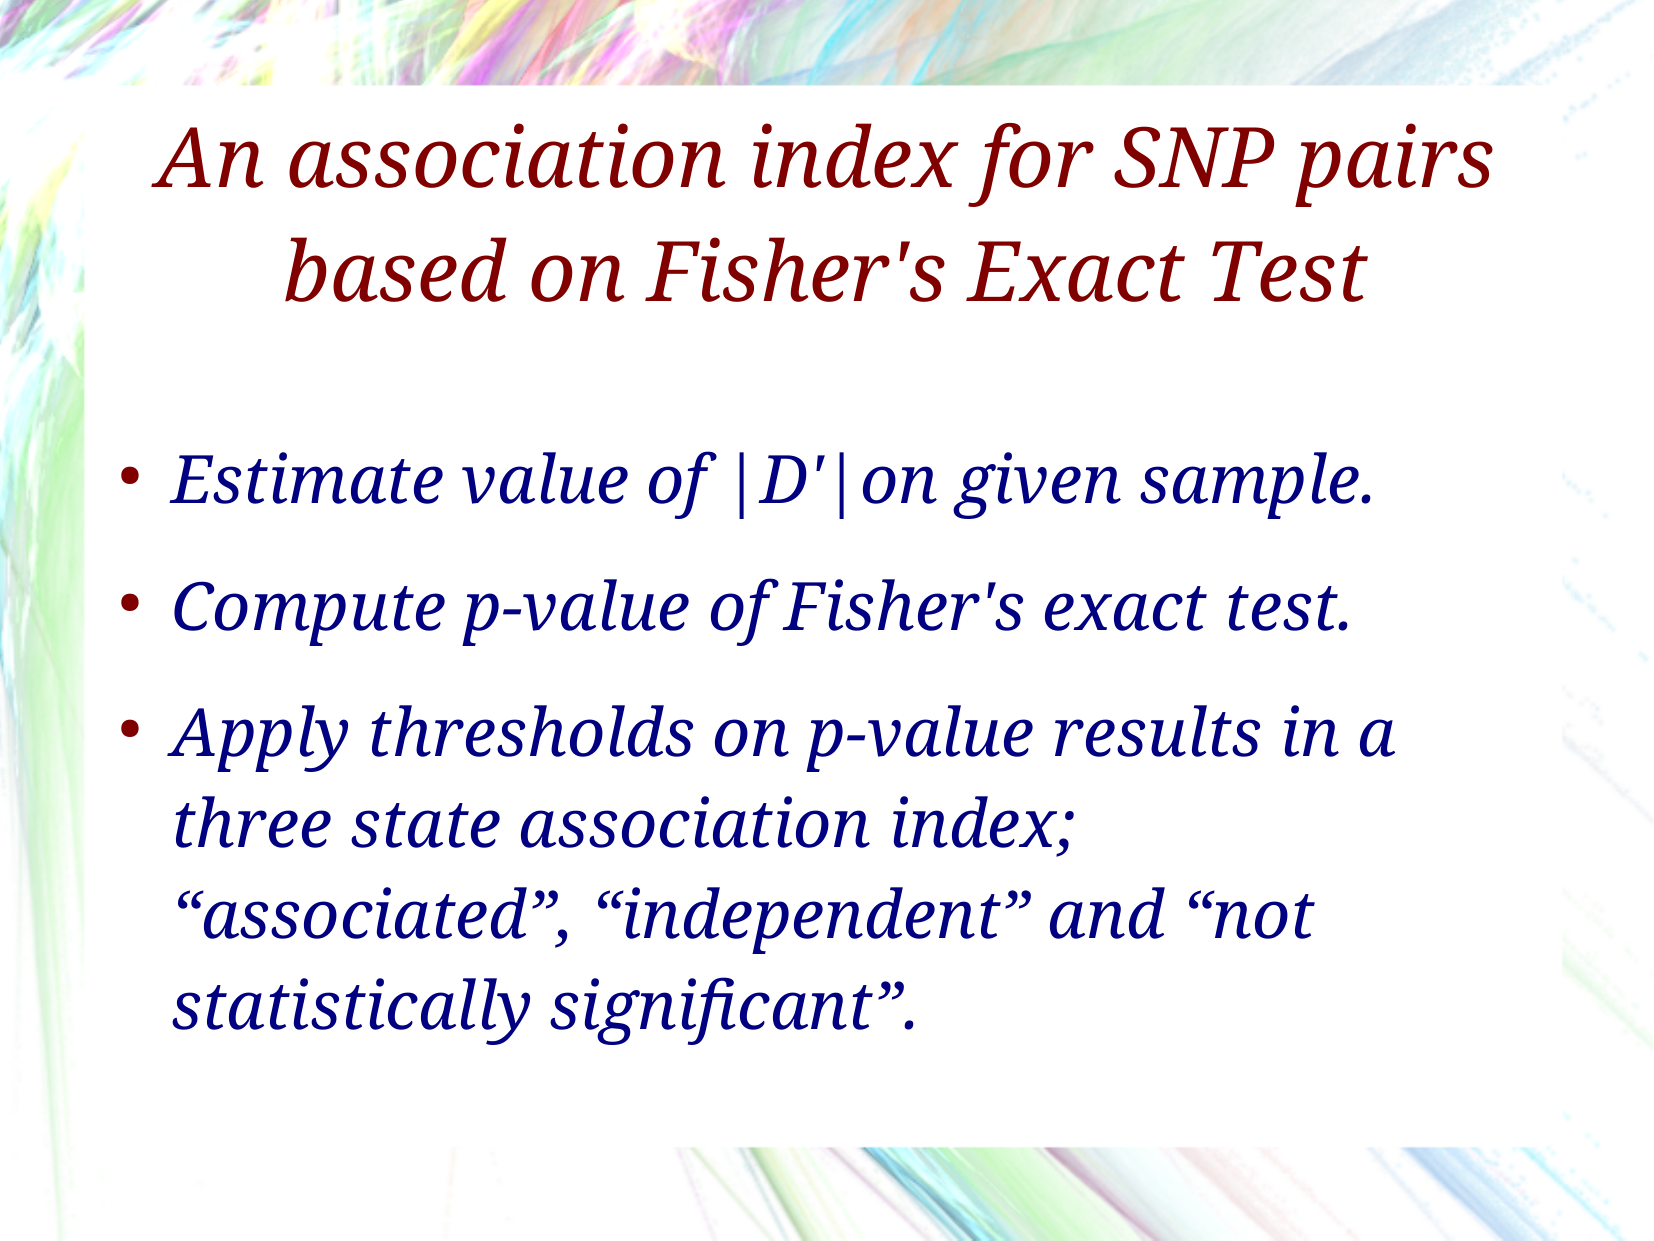

# An association index for SNP pairs based on Fisher's Exact Test
Estimate value of |D'|on given sample.
Compute p-value of Fisher's exact test.
Apply thresholds on p-value results in a three state association index;
“associated”, “independent” and “not statistically significant”.